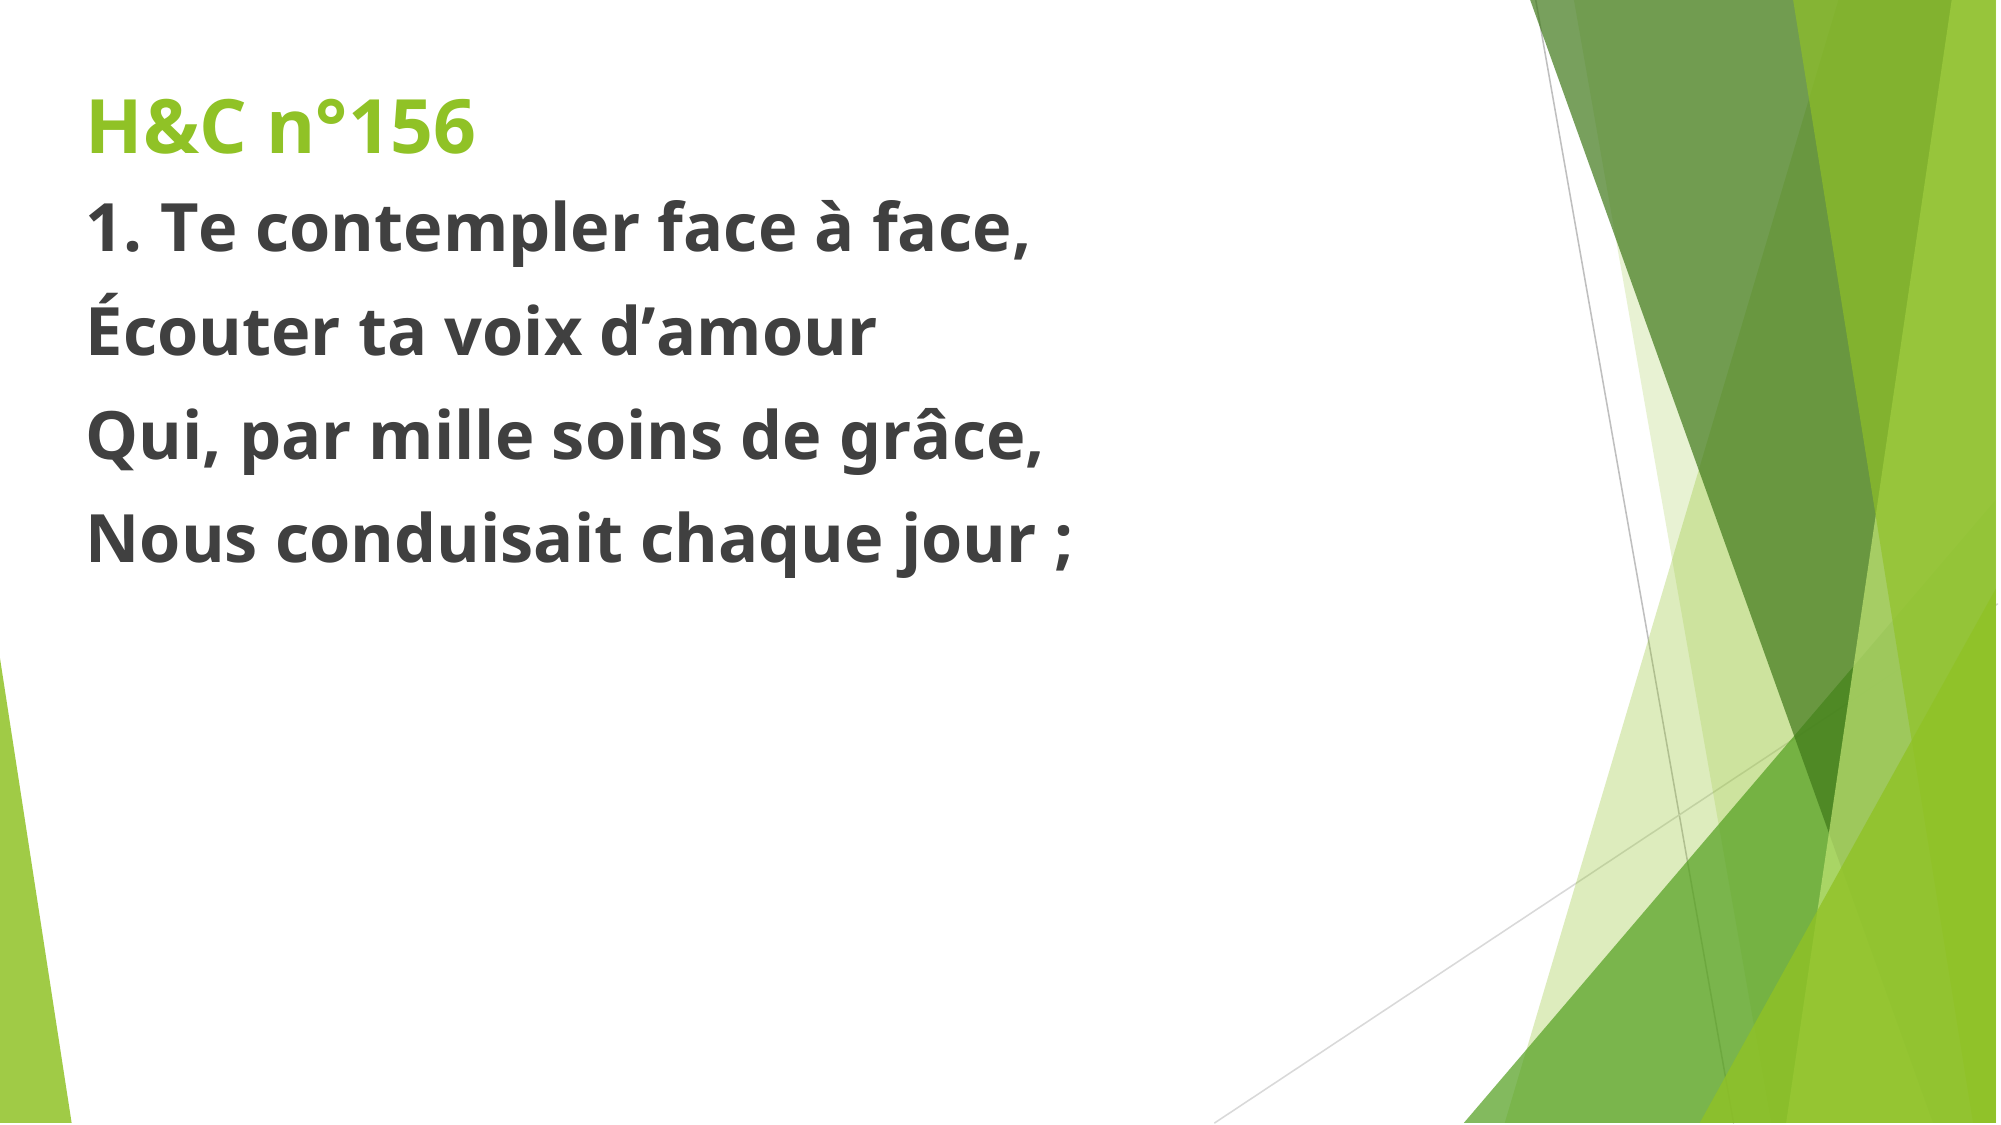

H&C n°156
1. Te contempler face à face,
Écouter ta voix d’amour
Qui, par mille soins de grâce,
Nous conduisait chaque jour ;